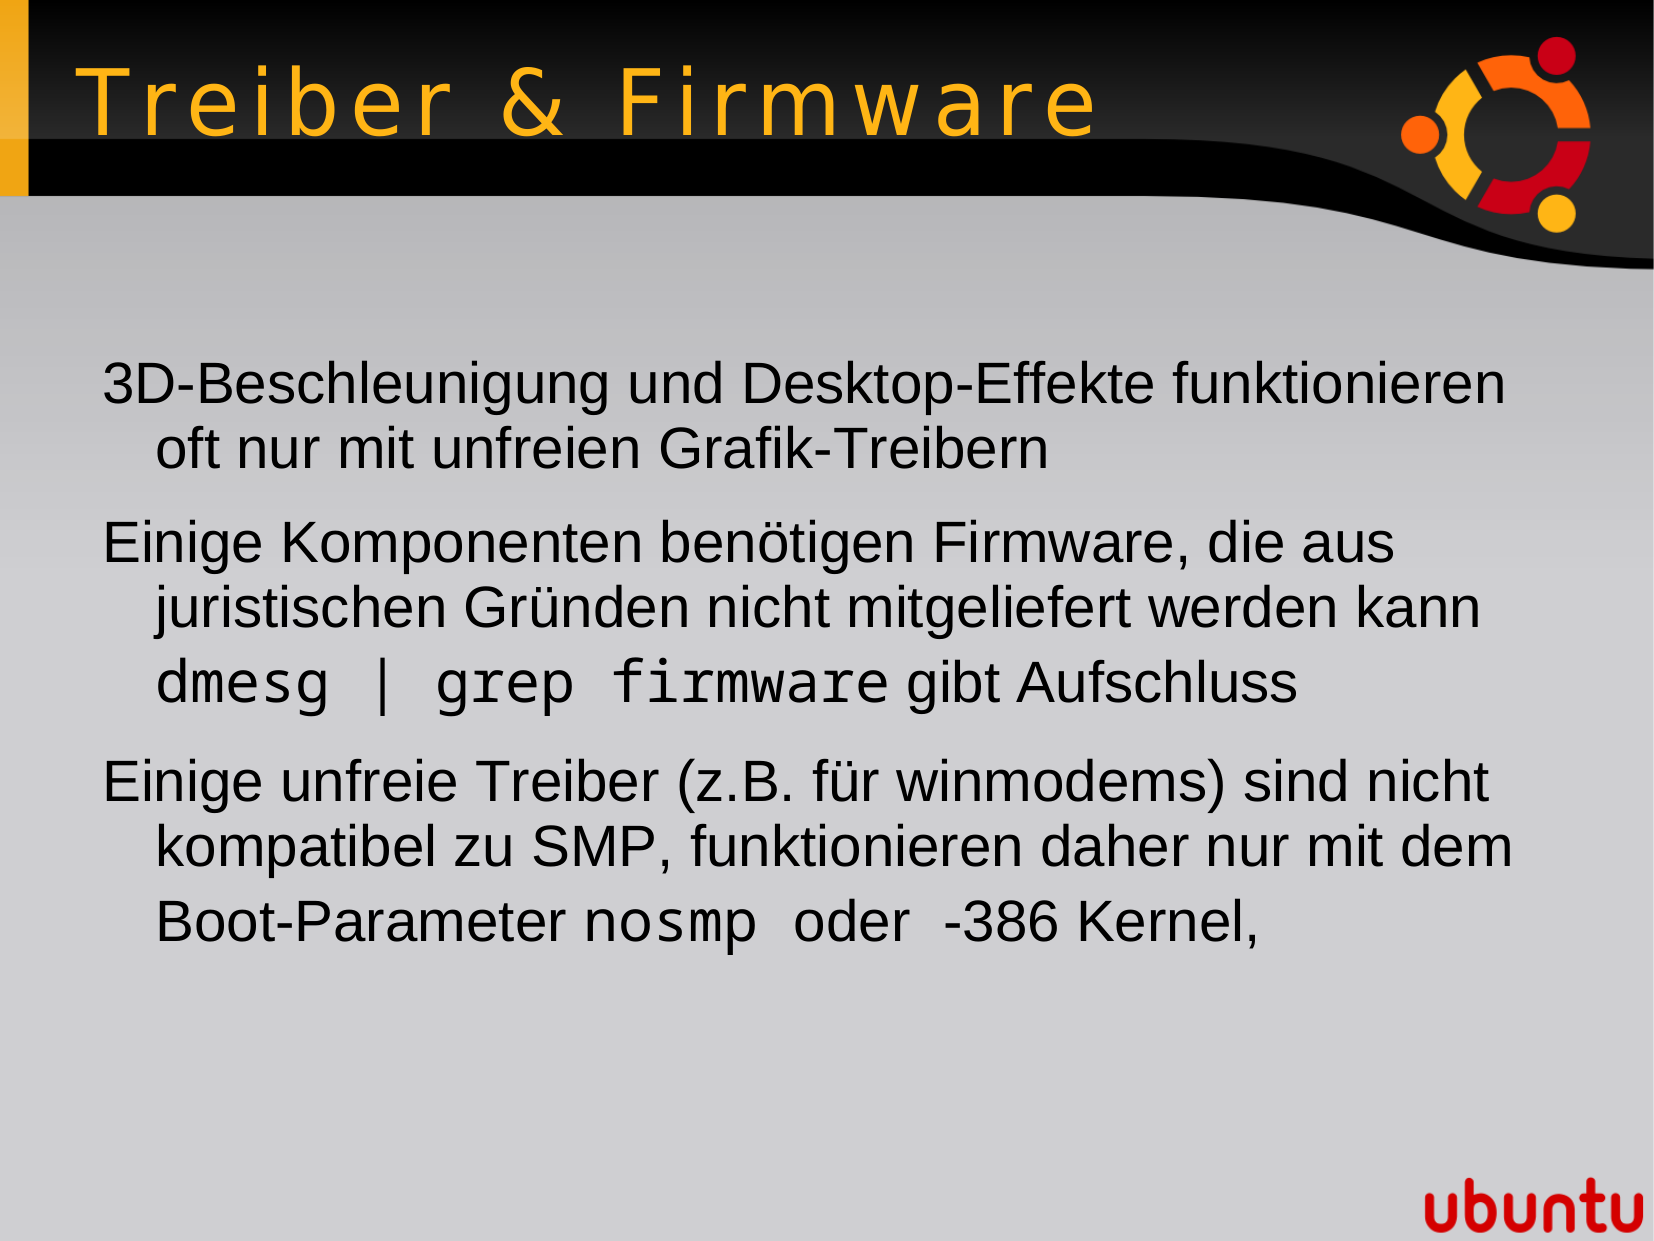

# Treiber & Firmware
3D-Beschleunigung und Desktop-Effekte funktionieren oft nur mit unfreien Grafik-Treibern
Einige Komponenten benötigen Firmware, die aus juristischen Gründen nicht mitgeliefert werden kann dmesg | grep firmware gibt Aufschluss
Einige unfreie Treiber (z.B. für winmodems) sind nicht kompatibel zu SMP, funktionieren daher nur mit dem Boot-Parameter nosmp oder -386 Kernel,